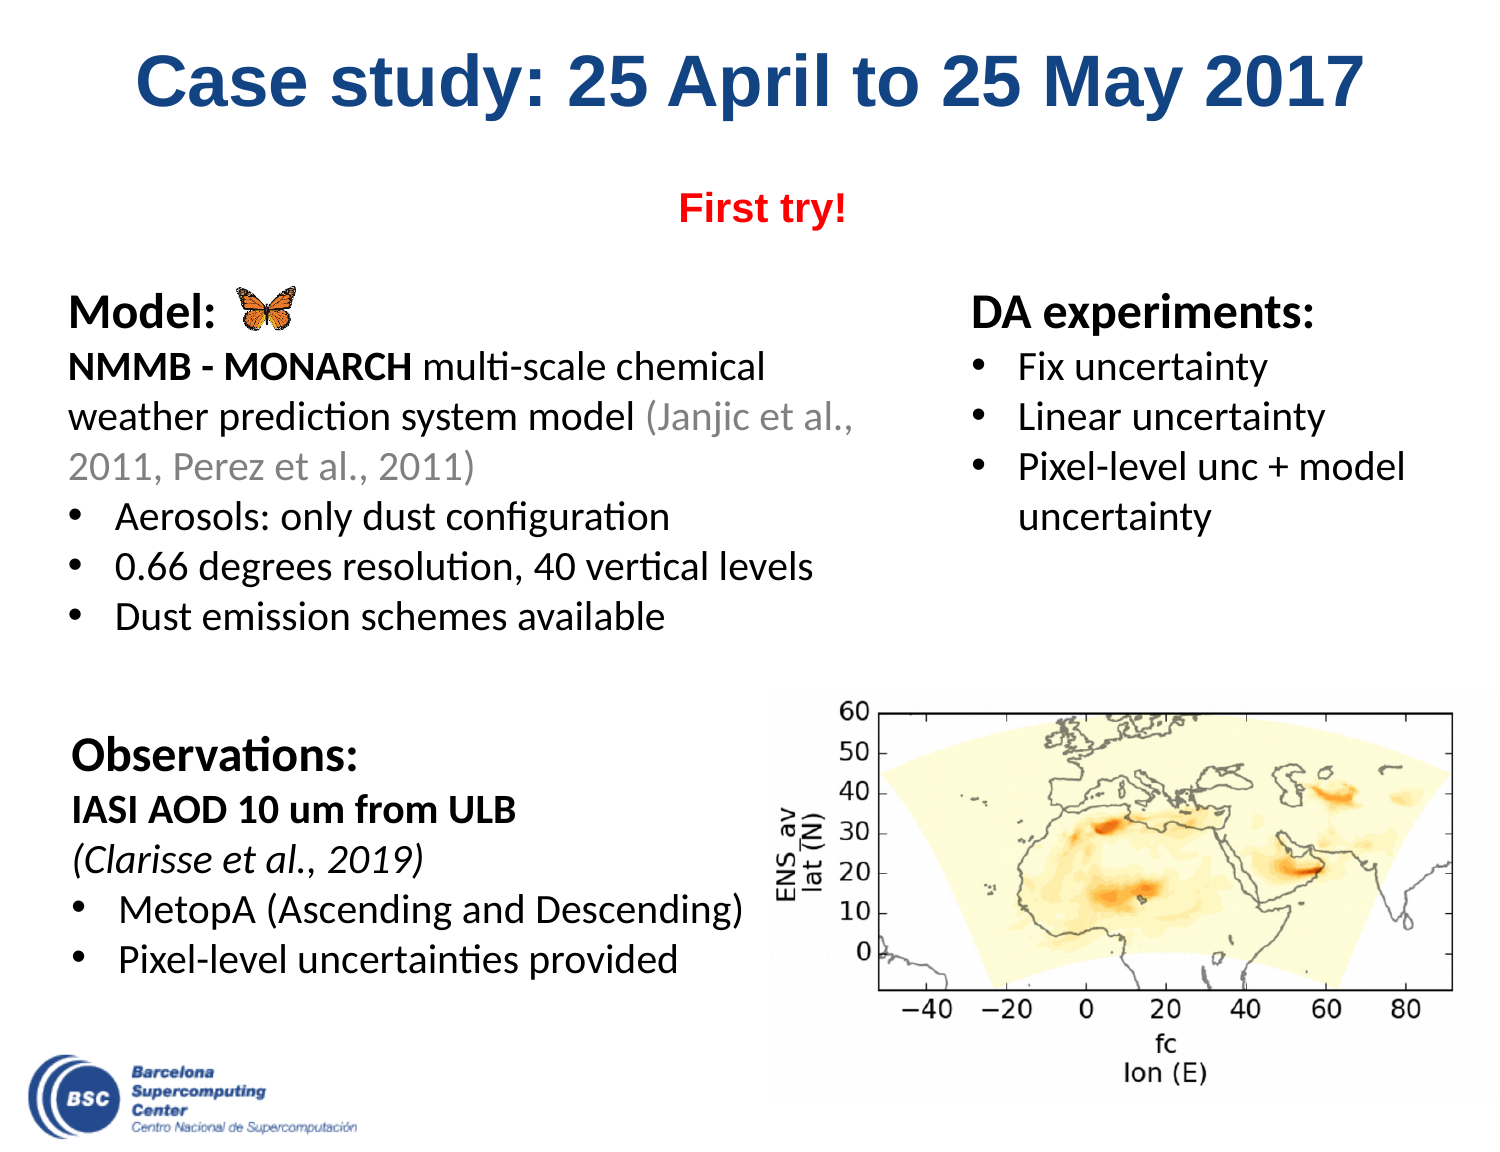

Case study: 25 April to 25 May 2017
First try!
Model:
NMMB - MONARCH multi-scale chemical weather prediction system model (Janjic et al., 2011, Perez et al., 2011)
Aerosols: only dust configuration
0.66 degrees resolution, 40 vertical levels
Dust emission schemes available
DA experiments:
Fix uncertainty
Linear uncertainty
Pixel-level unc + model uncertainty
Observations:
IASI AOD 10 um from ULB
(Clarisse et al., 2019)
MetopA (Ascending and Descending)
Pixel-level uncertainties provided